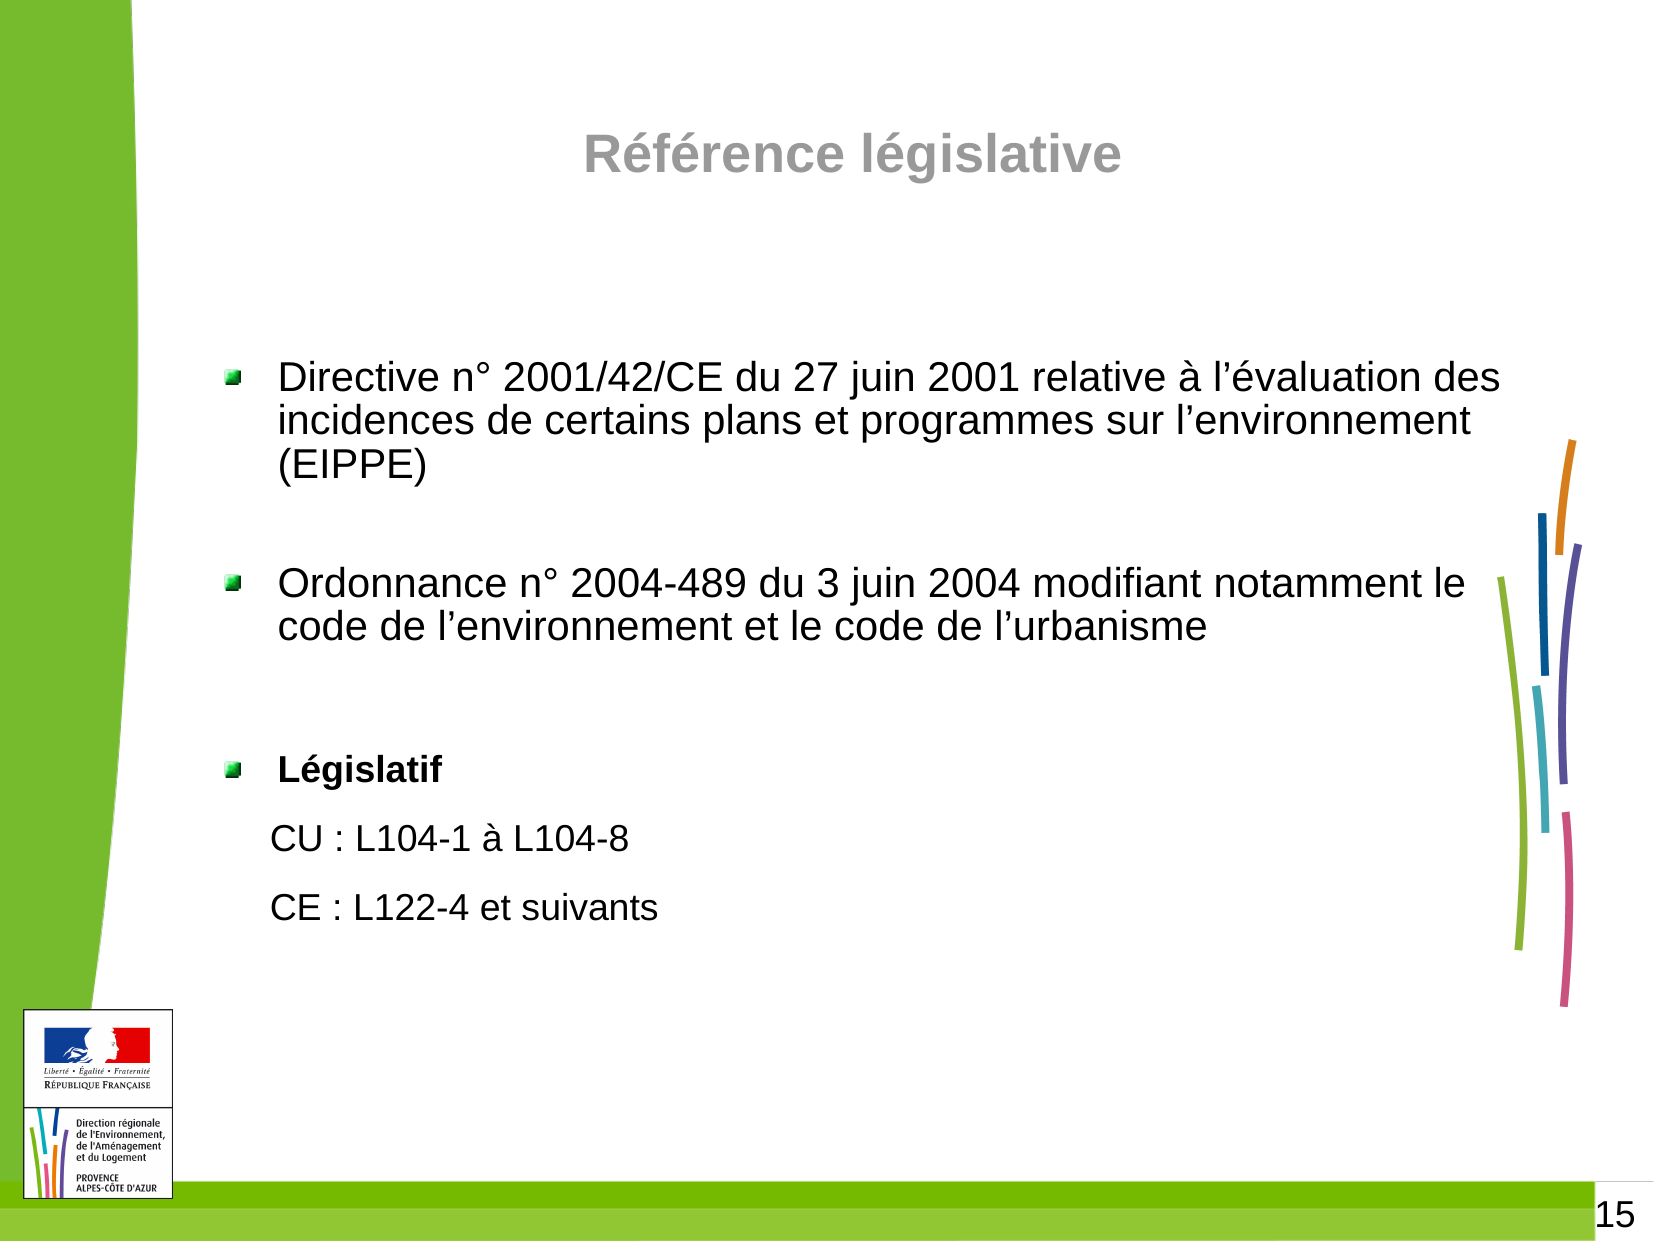

# Référence législative
Directive n° 2001/42/CE du 27 juin 2001 relative à l’évaluation des incidences de certains plans et programmes sur l’environnement (EIPPE)
Ordonnance n° 2004-489 du 3 juin 2004 modifiant notamment le code de l’environnement et le code de l’urbanisme
Législatif
 CU : L104-1 à L104-8
 CE : L122-4 et suivants